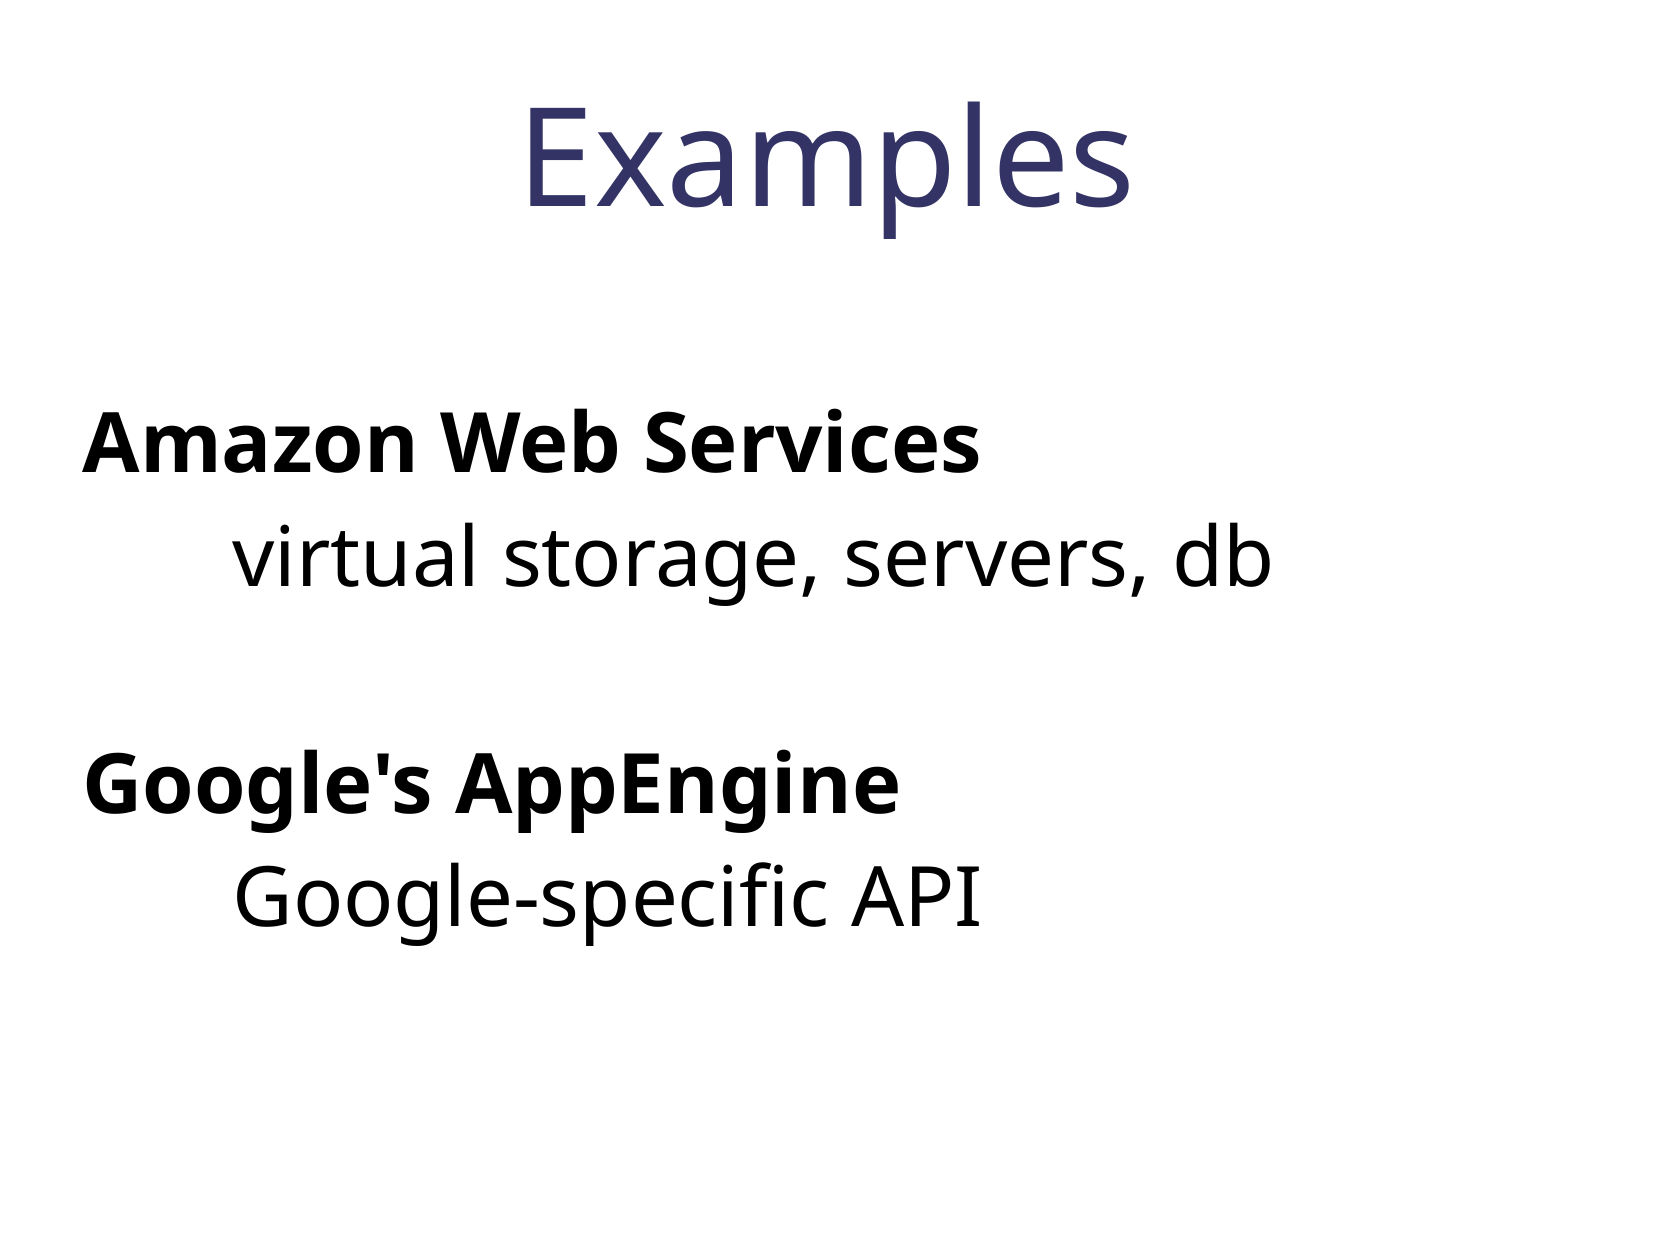

# Examples
Amazon Web Services
		virtual storage, servers, db
Google's AppEngine
		Google-specific API